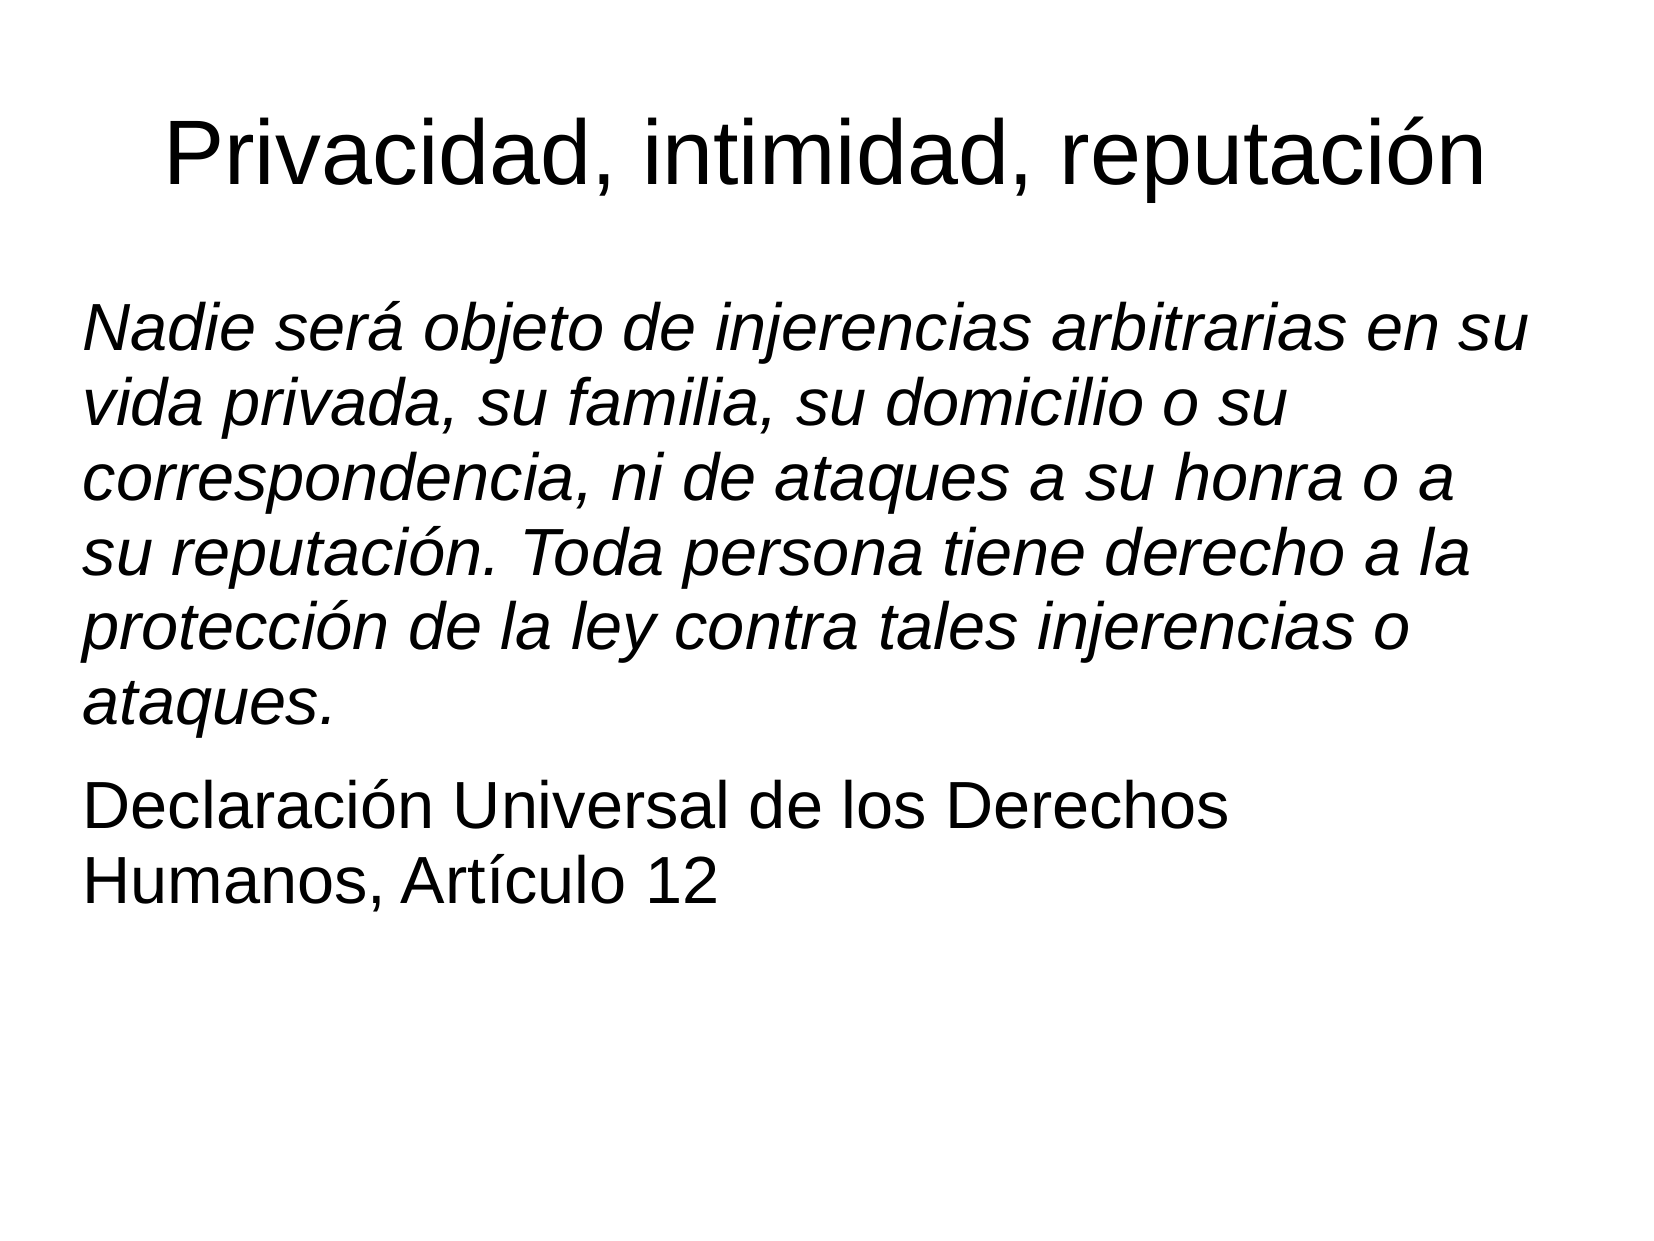

# Privacidad, intimidad, reputación
Nadie será objeto de injerencias arbitrarias en su vida privada, su familia, su domicilio o su correspondencia, ni de ataques a su honra o a su reputación. Toda persona tiene derecho a la protección de la ley contra tales injerencias o ataques.
Declaración Universal de los Derechos Humanos, Artículo 12